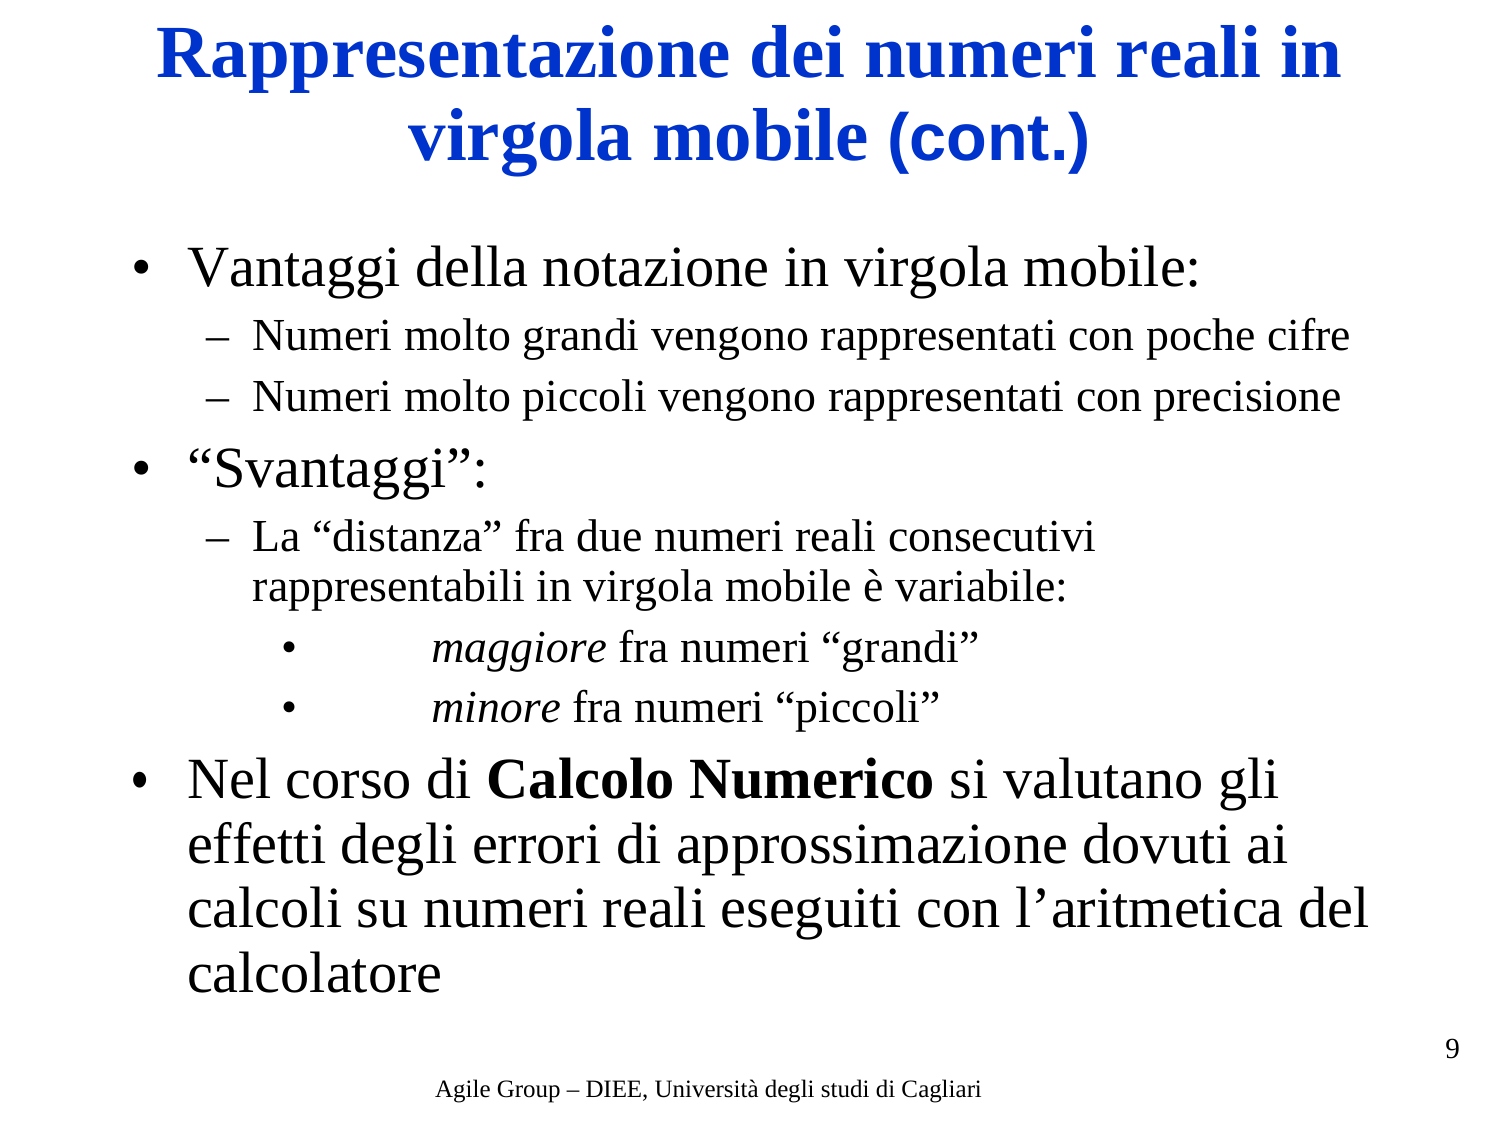

# Rappresentazione dei numeri reali in virgola mobile (cont.)
Vantaggi della notazione in virgola mobile:
Numeri molto grandi vengono rappresentati con poche cifre
Numeri molto piccoli vengono rappresentati con precisione
“Svantaggi”:
La “distanza” fra due numeri reali consecutivi rappresentabili in virgola mobile è variabile:
	maggiore fra numeri “grandi”
	minore fra numeri “piccoli”
Nel corso di Calcolo Numerico si valutano gli effetti degli errori di approssimazione dovuti ai calcoli su numeri reali eseguiti con l’aritmetica del calcolatore
9